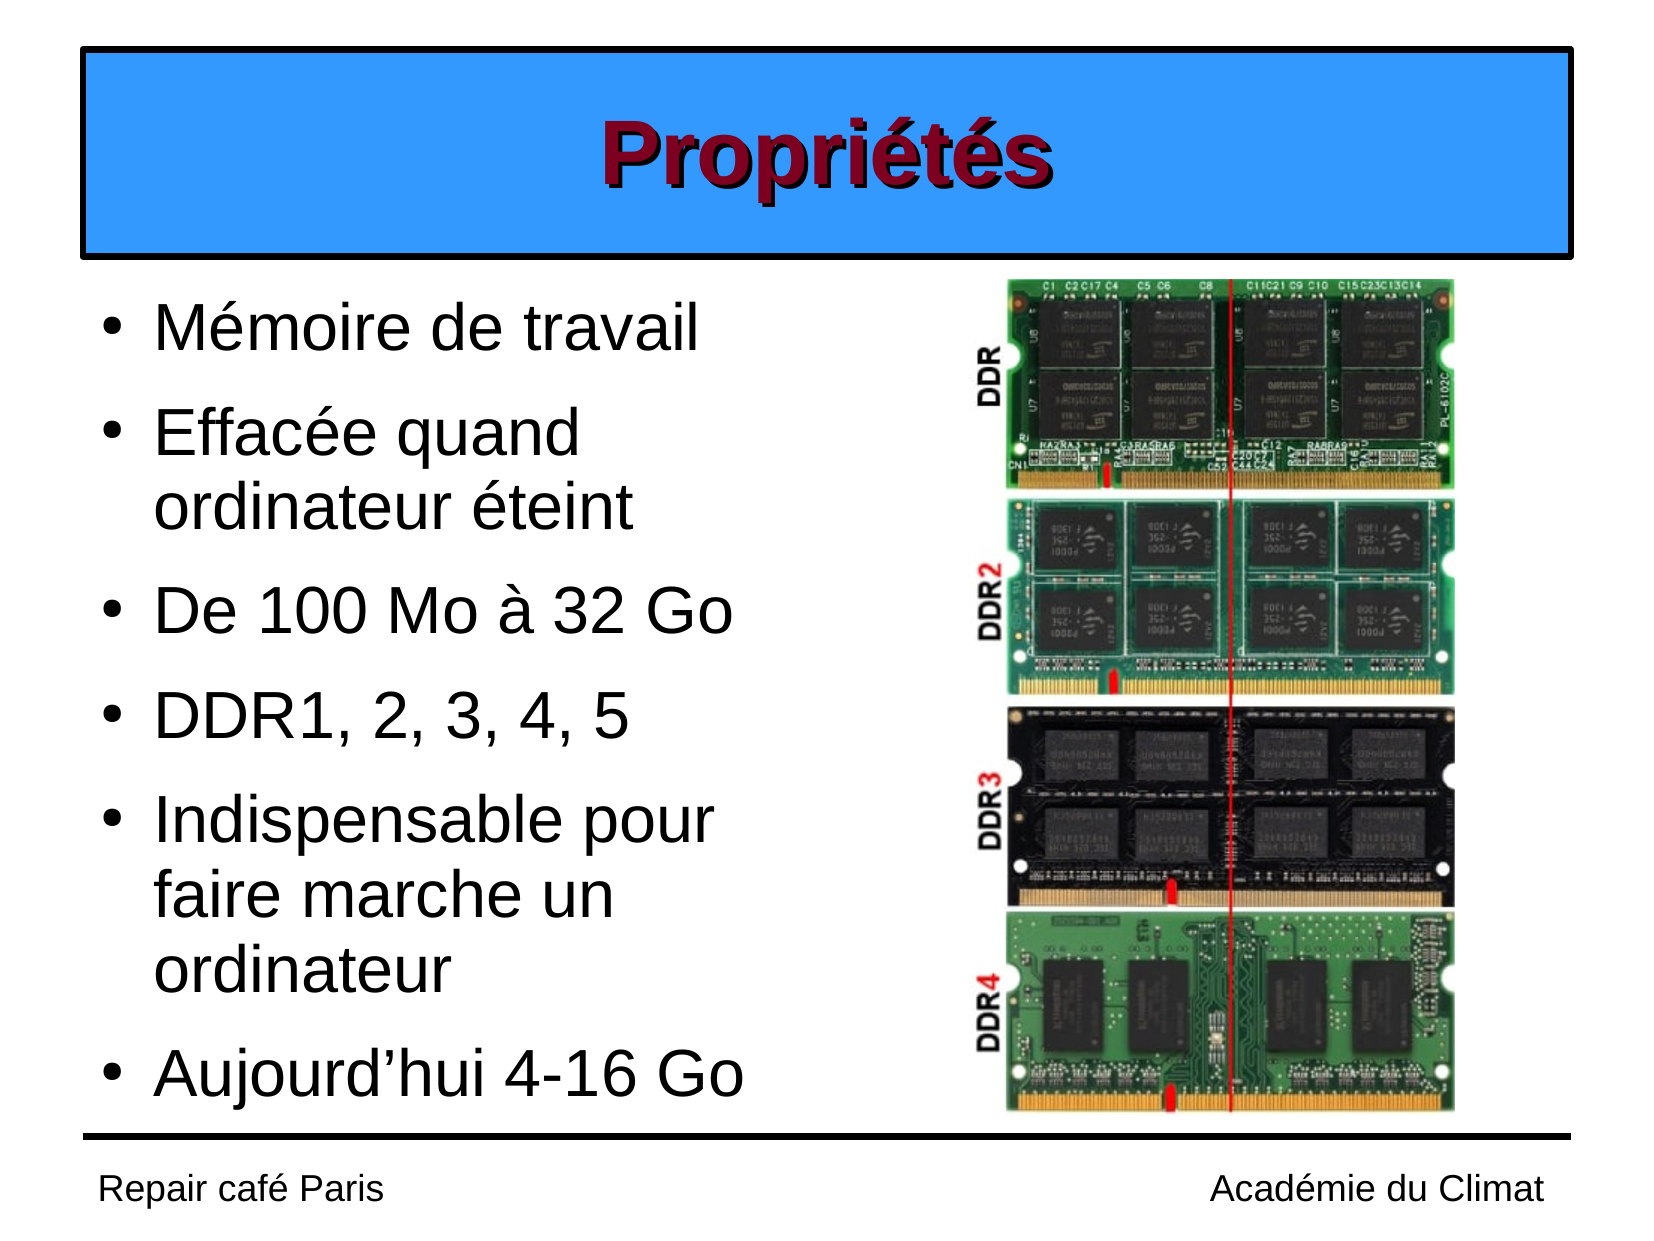

# Propriétés
Mémoire de travail
Effacée quand ordinateur éteint
De 100 Mo à 32 Go
DDR1, 2, 3, 4, 5
Indispensable pour faire marche un ordinateur
Aujourd’hui 4-16 Go
Repair café Paris	Académie du Climat